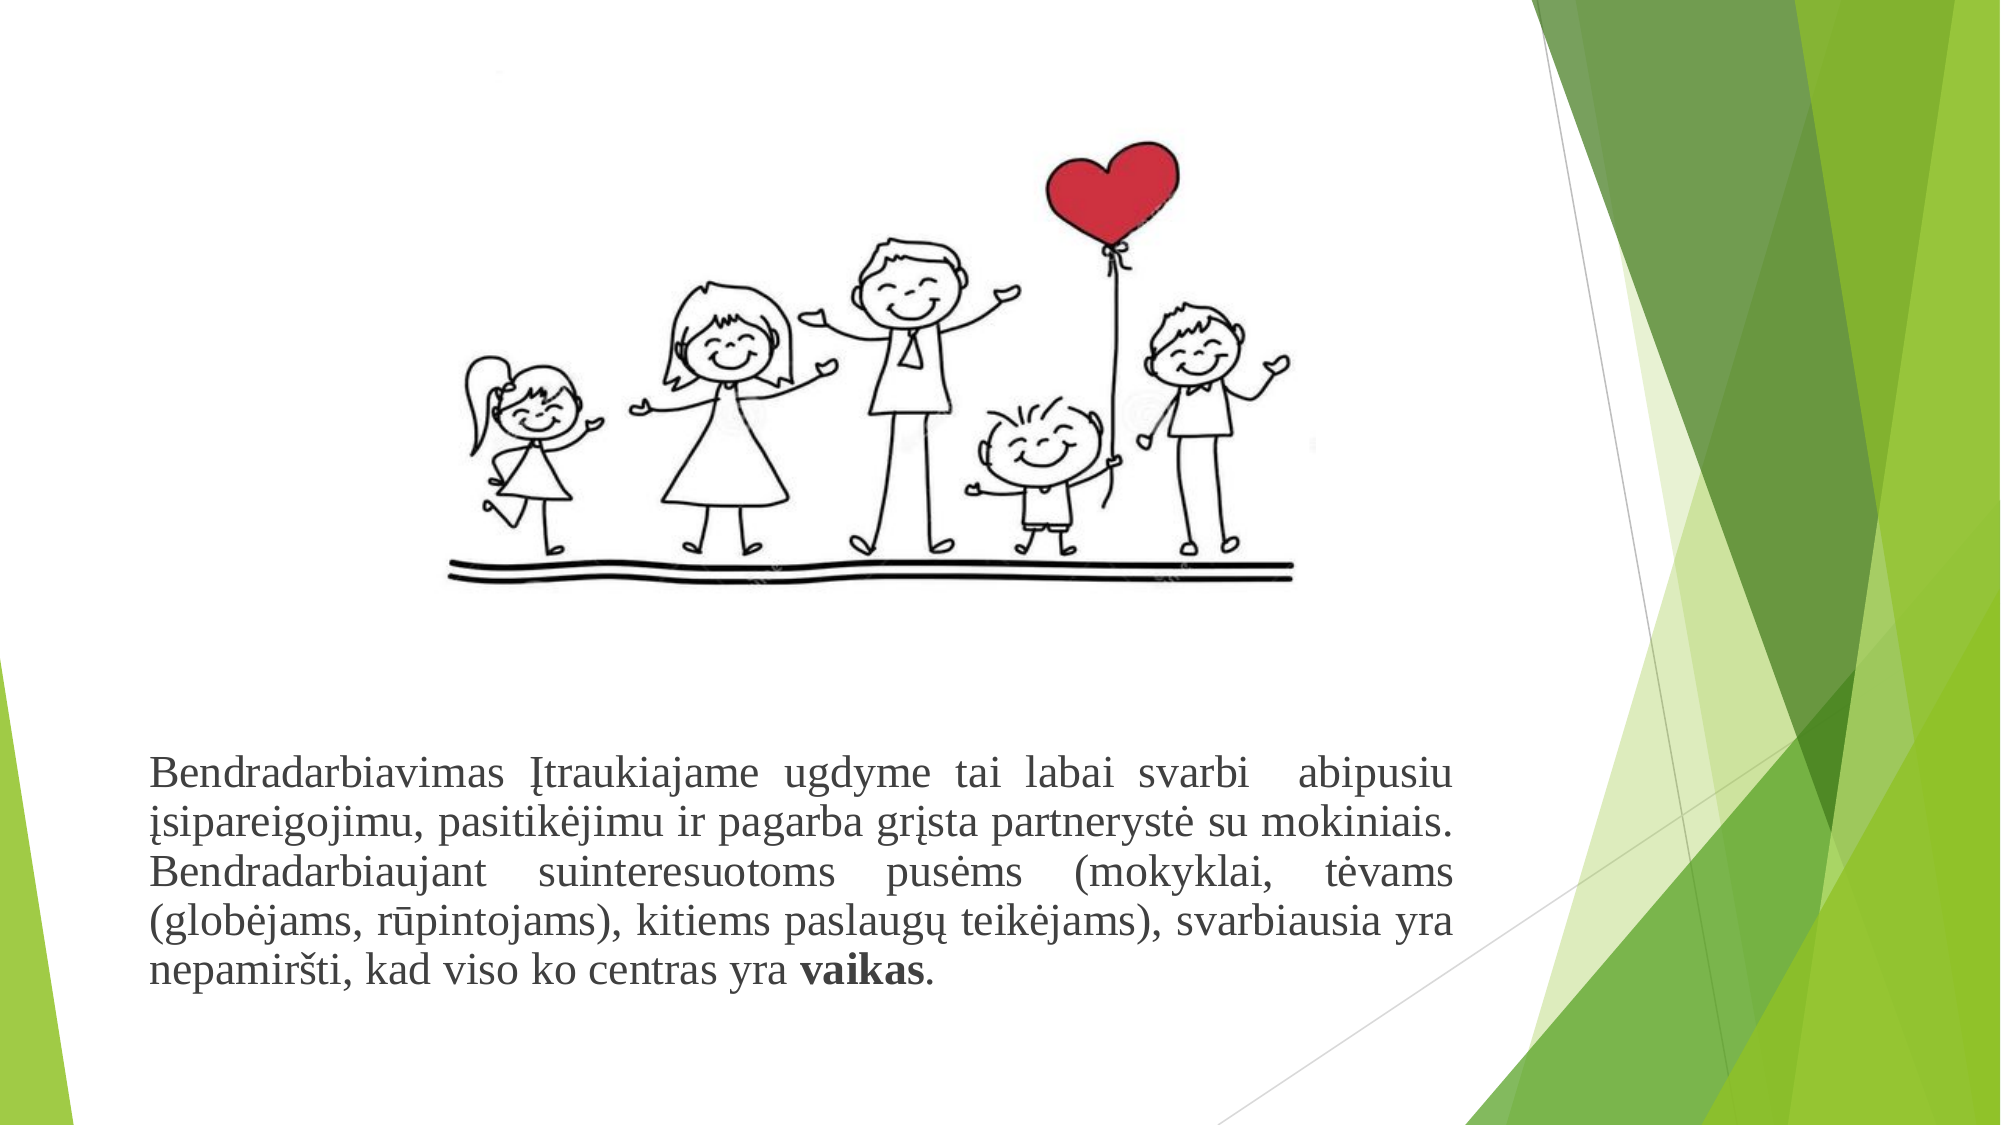

# Bendradarbiavimas Įtraukiajame ugdyme tai labai svarbi abipusiu įsipareigojimu, pasitikėjimu ir pagarba grįsta partnerystė su mokiniais. Bendradarbiaujant suinteresuotoms pusėms (mokyklai, tėvams (globėjams, rūpintojams), kitiems paslaugų teikėjams), svarbiausia yra nepamiršti, kad viso ko centras yra vaikas.